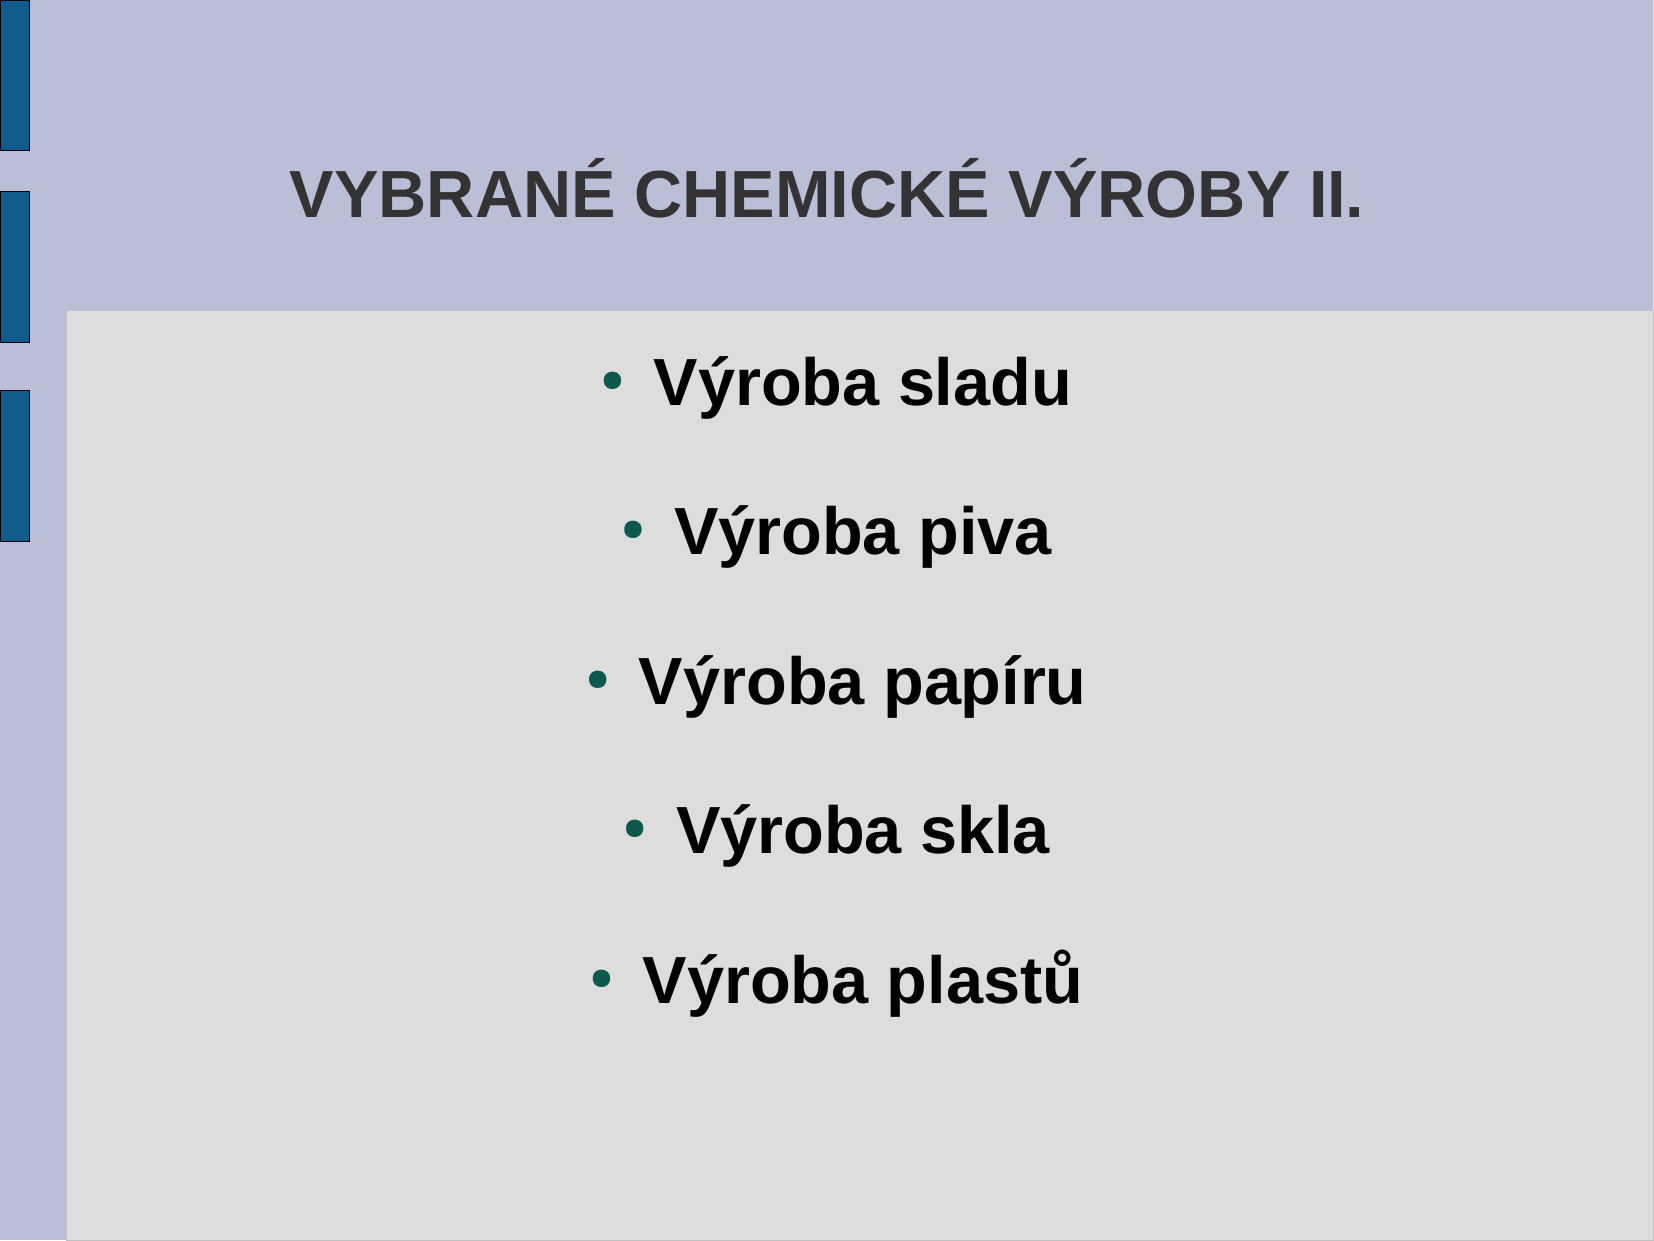

# VYBRANÉ CHEMICKÉ VÝROBY II.
Výroba sladu
Výroba piva
Výroba papíru
Výroba skla
Výroba plastů